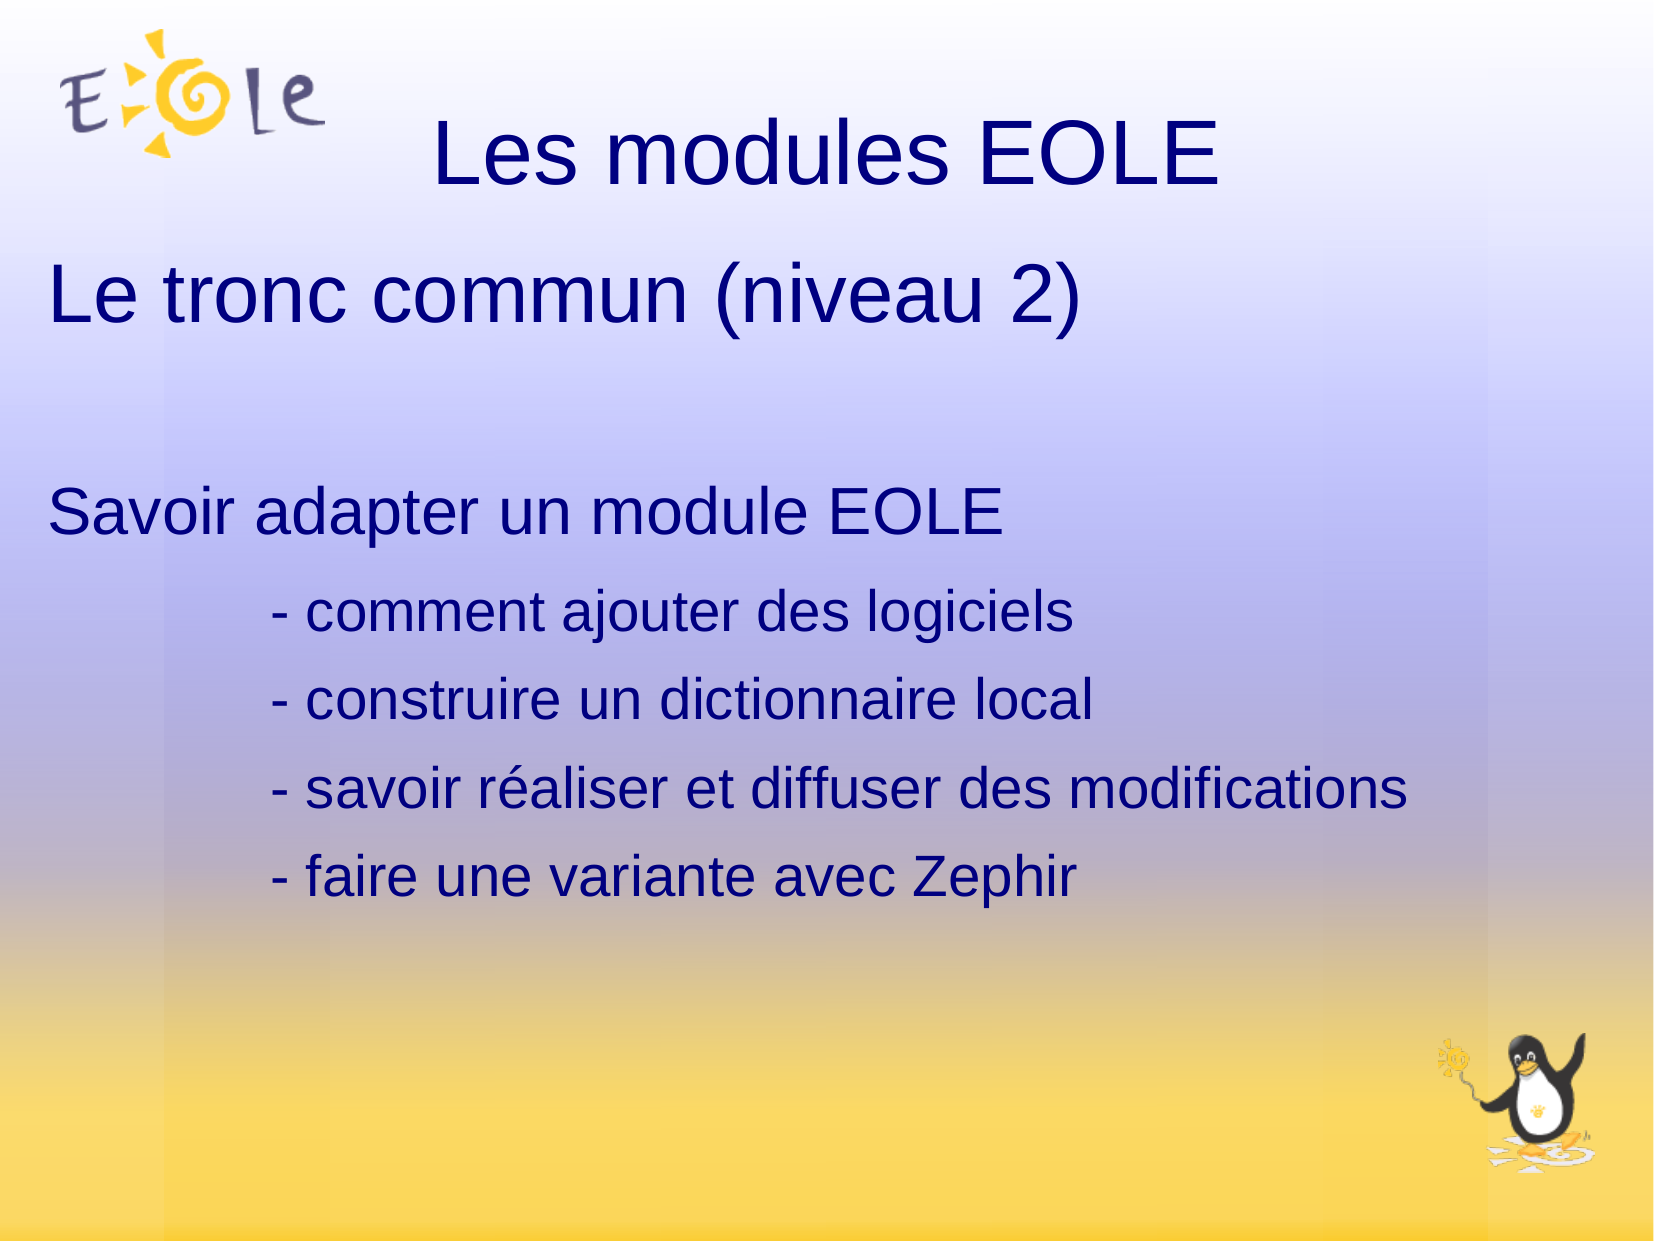

# Les modules EOLE
Le tronc commun (niveau 2)
Savoir adapter un module EOLE
 - comment ajouter des logiciels
 - construire un dictionnaire local
 - savoir réaliser et diffuser des modifications
 - faire une variante avec Zephir